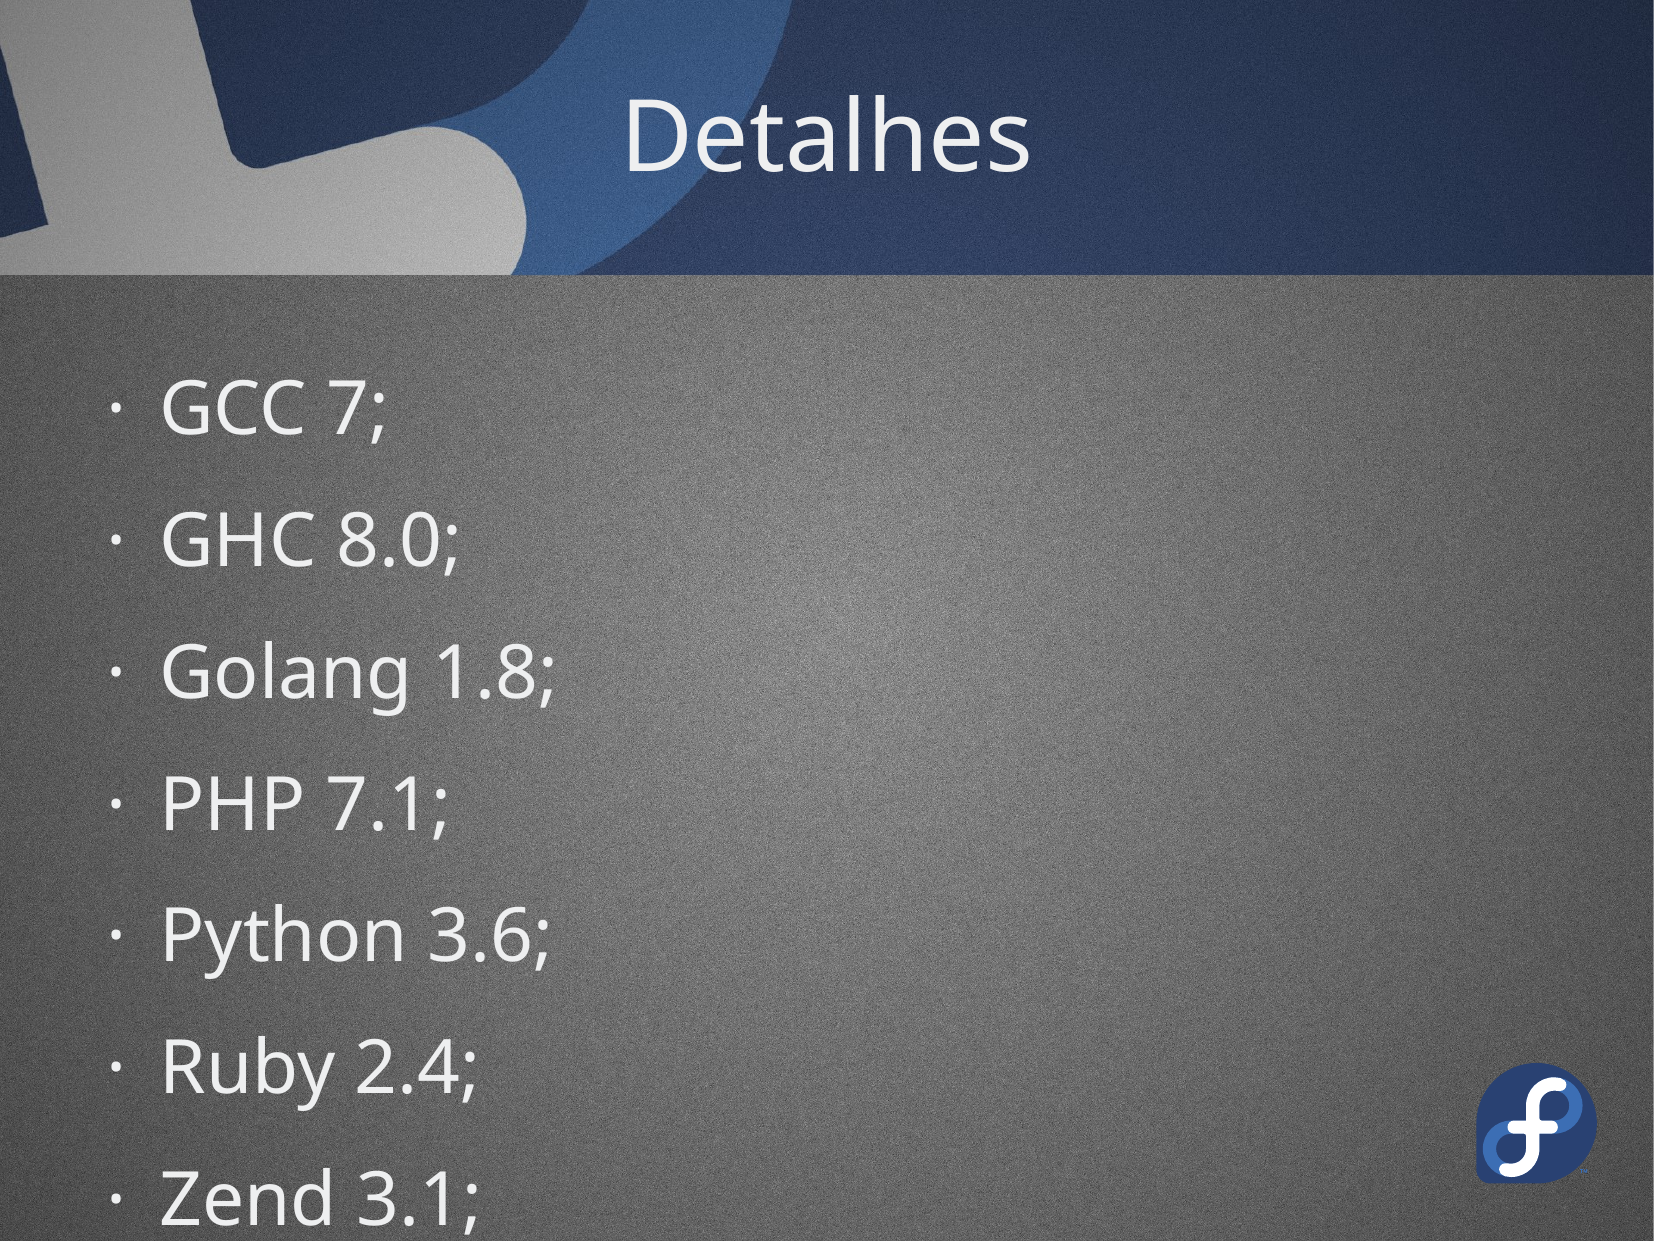

# Detalhes
GCC 7;
GHC 8.0;
Golang 1.8;
PHP 7.1;
Python 3.6;
Ruby 2.4;
Zend 3.1;